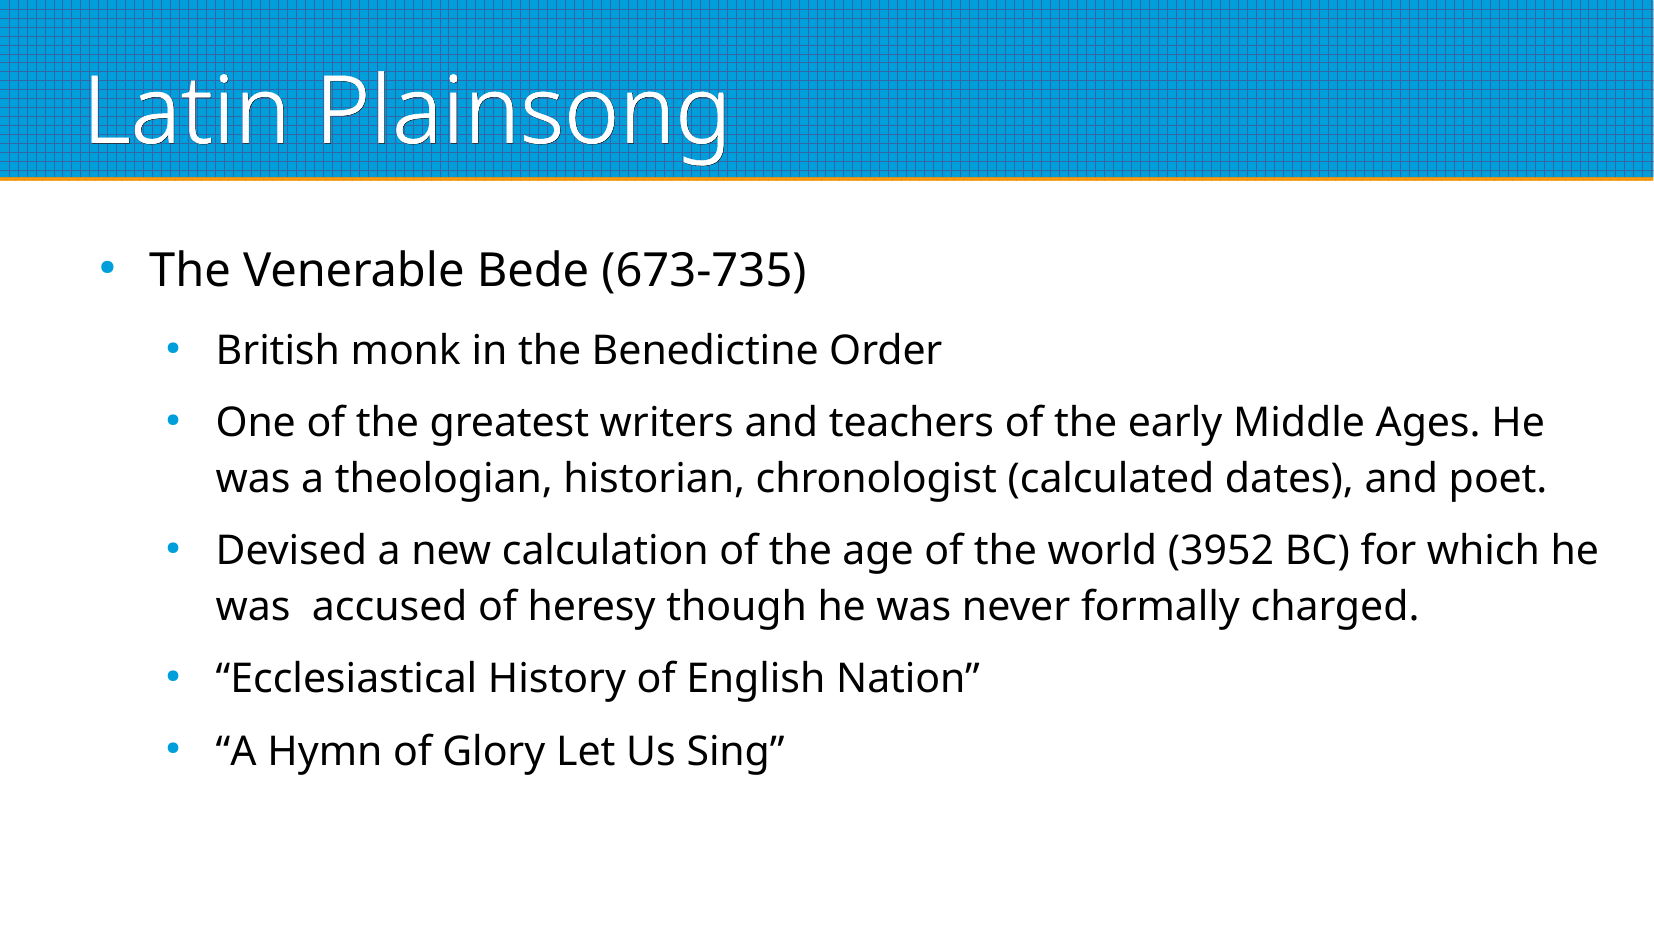

# Latin Plainsong
The Venerable Bede (673-735)
British monk in the Benedictine Order
One of the greatest writers and teachers of the early Middle Ages. He was a theologian, historian, chronologist (calculated dates), and poet.
Devised a new calculation of the age of the world (3952 BC) for which he was accused of heresy though he was never formally charged.
“Ecclesiastical History of English Nation”
“A Hymn of Glory Let Us Sing”